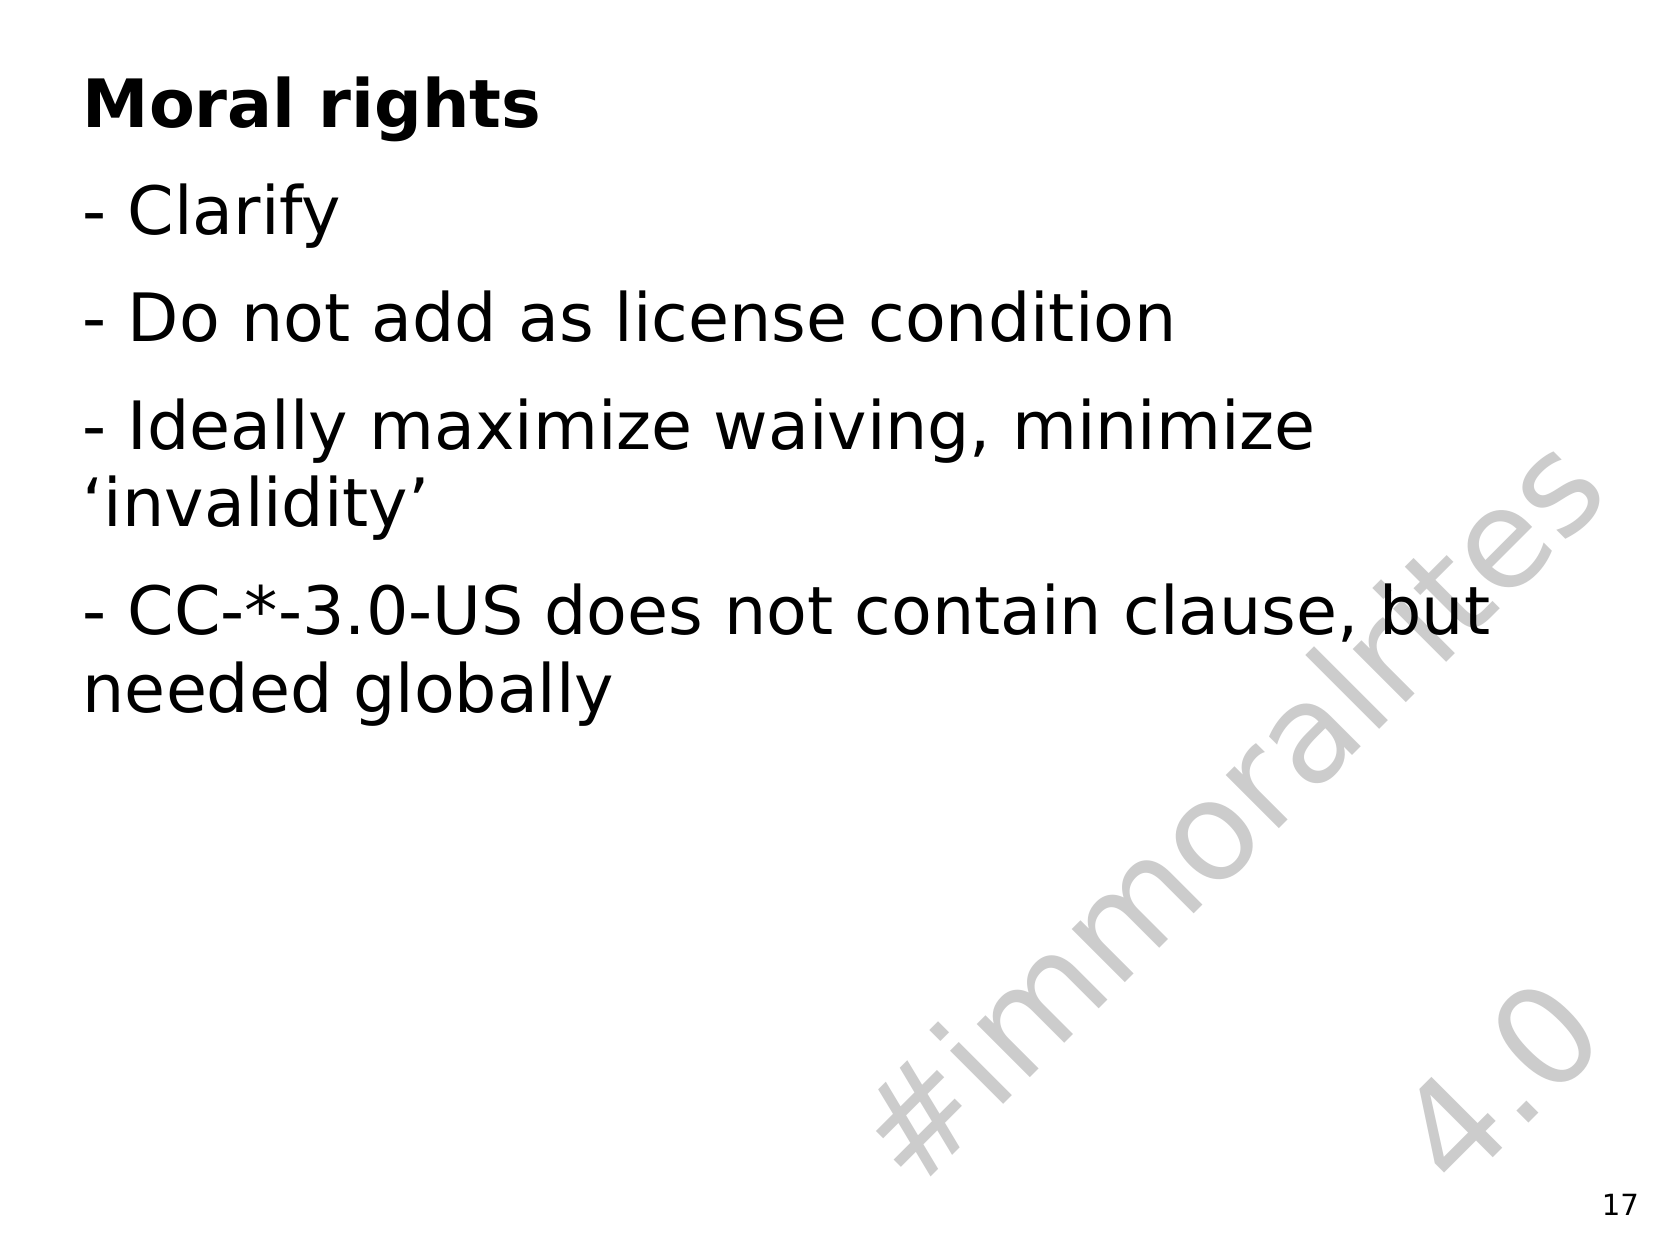

# Moral rights
- Clarify
- Do not add as license condition
- Ideally maximize waiving, minimize ‘invalidity’
- CC-*-3.0-US does not contain clause, but needed globally
#immoralrites
4.0